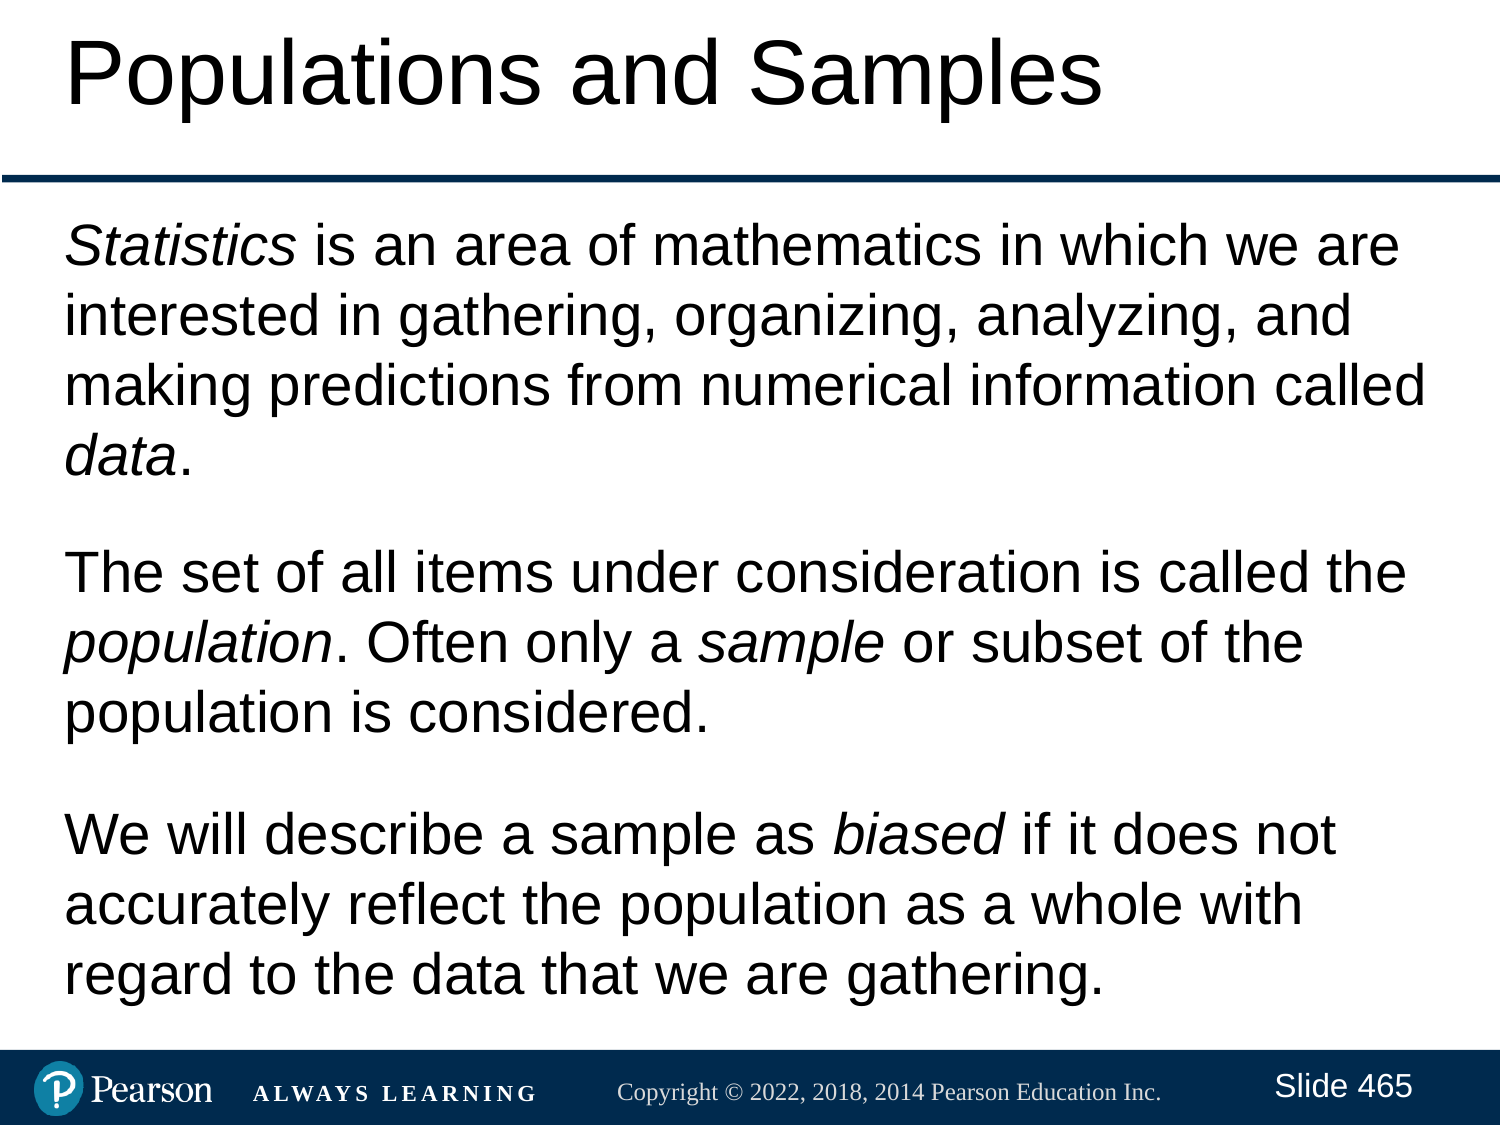

# Populations and Samples
Statistics is an area of mathematics in which we are interested in gathering, organizing, analyzing, and making predictions from numerical information called data.
The set of all items under consideration is called the population. Often only a sample or subset of the population is considered.
We will describe a sample as biased if it does not accurately reflect the population as a whole with regard to the data that we are gathering.